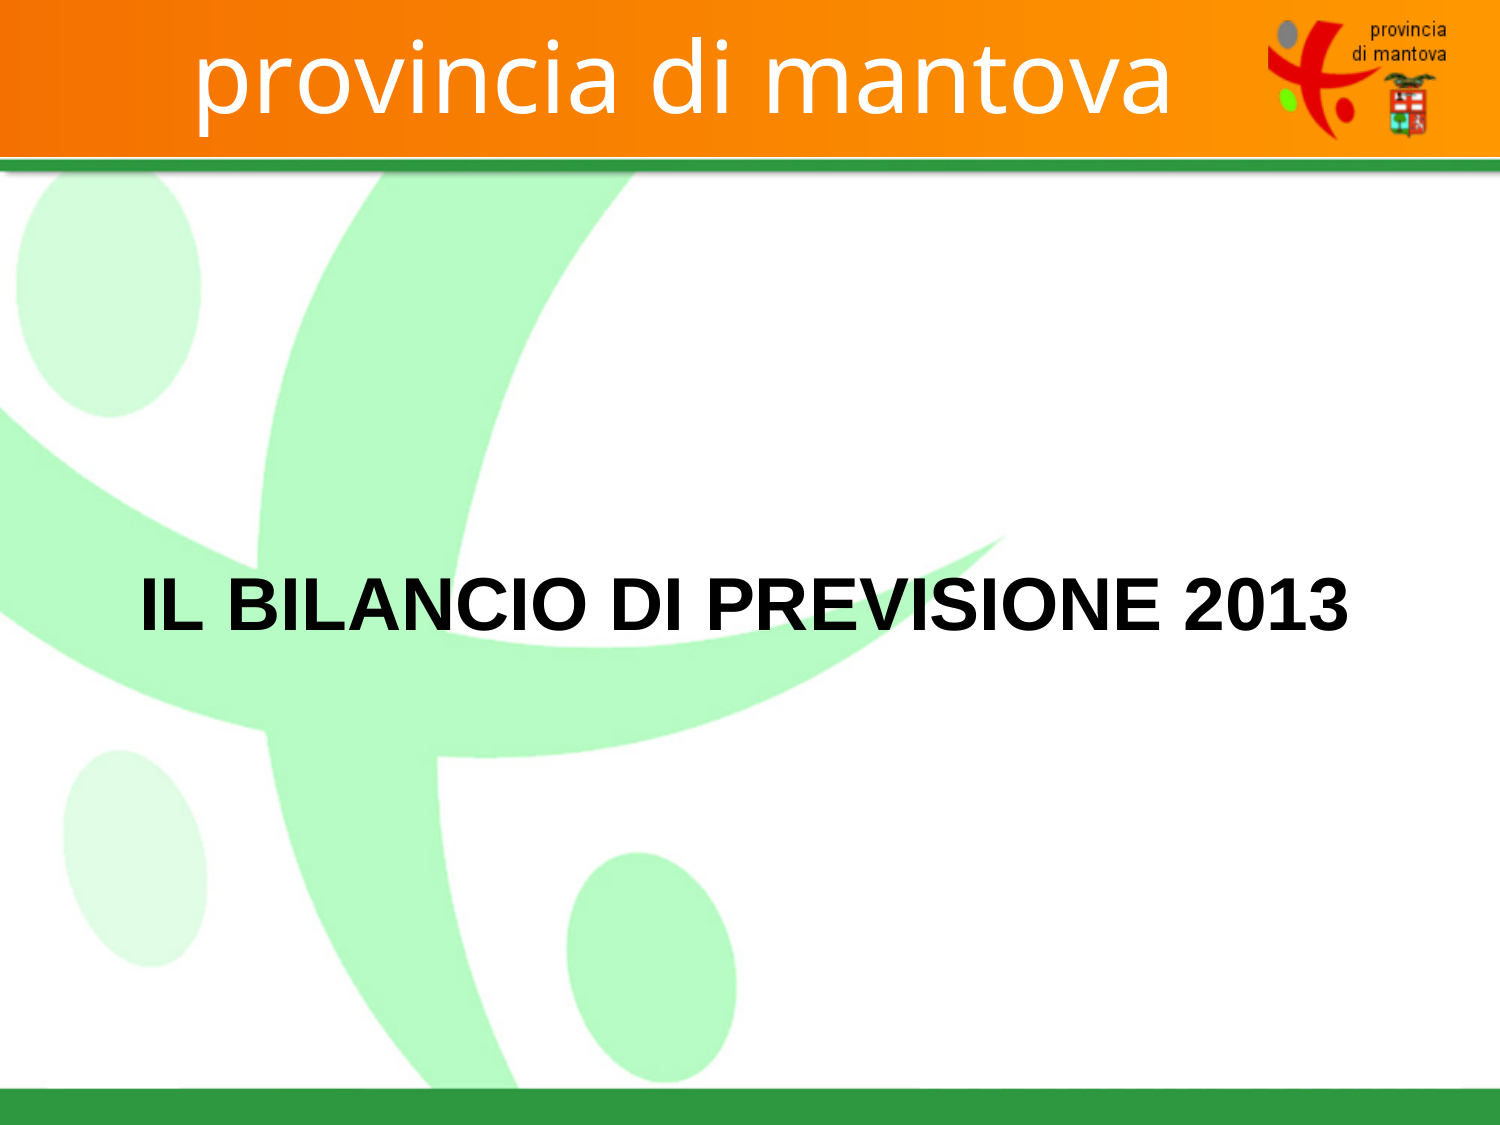

provincia di mantova
IL BILANCIO DI PREVISIONE 2013